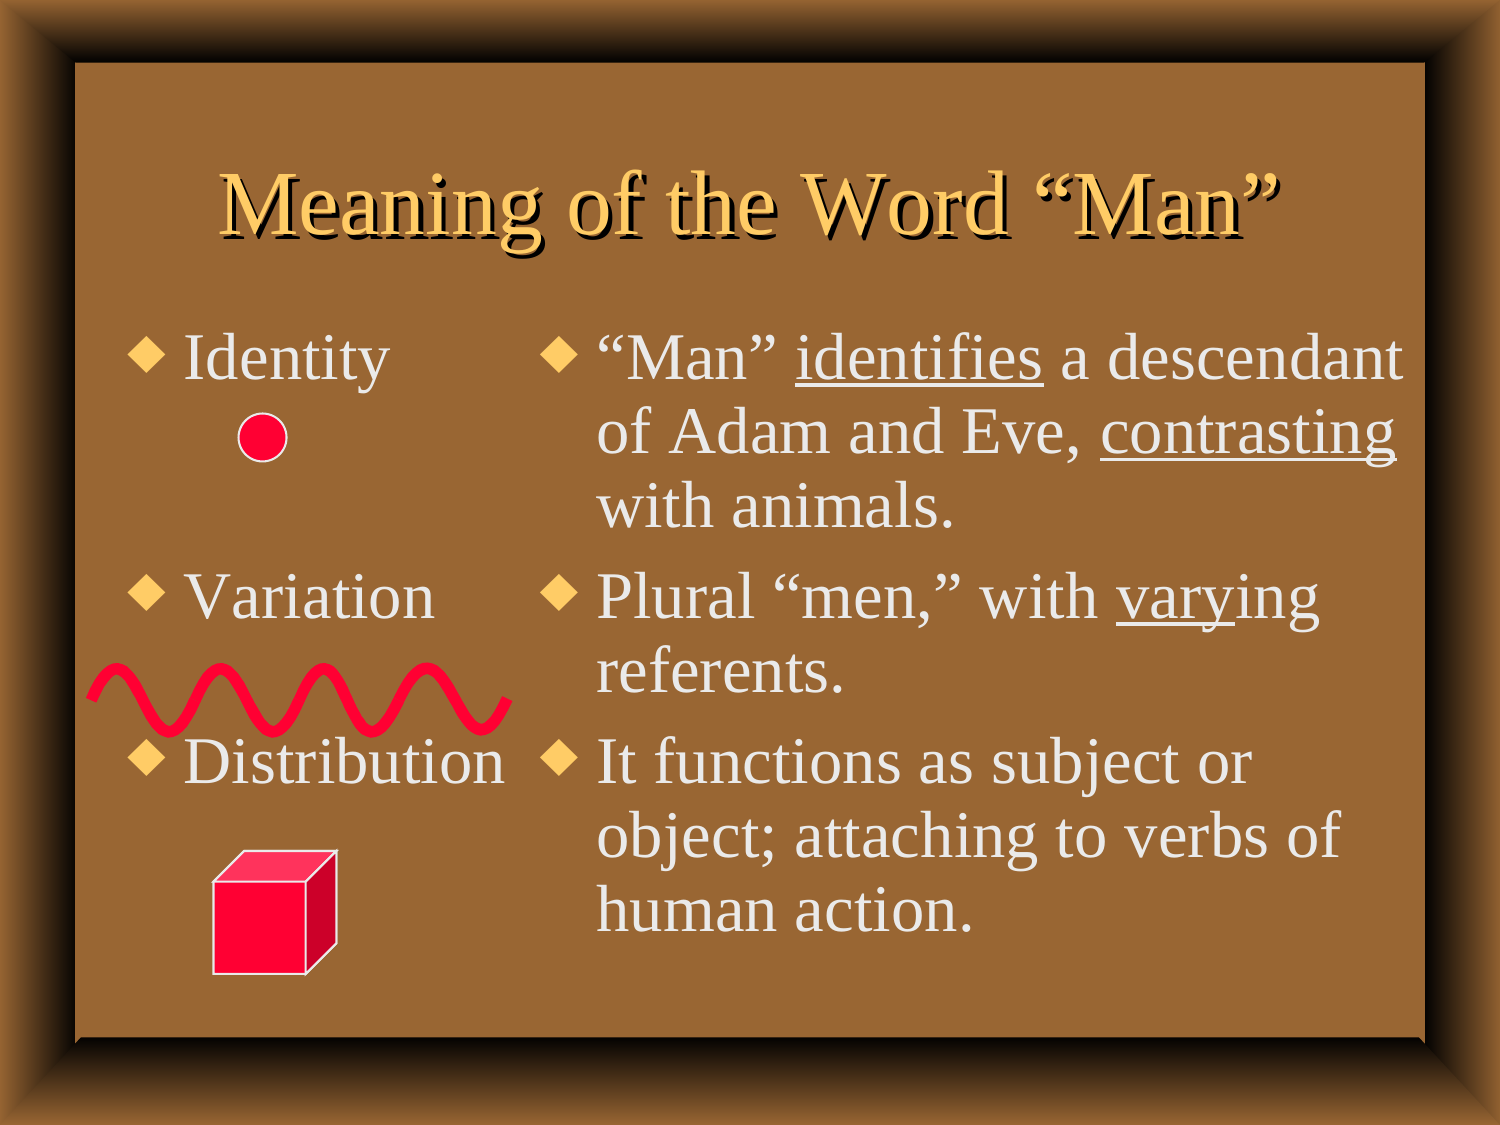

# Meaning of the Word “Man”
Identity
Variation
Distribution
“Man” identifies a descendant of Adam and Eve, contrasting with animals.
Plural “men,” with varying referents.
It functions as subject or object; attaching to verbs of human action.